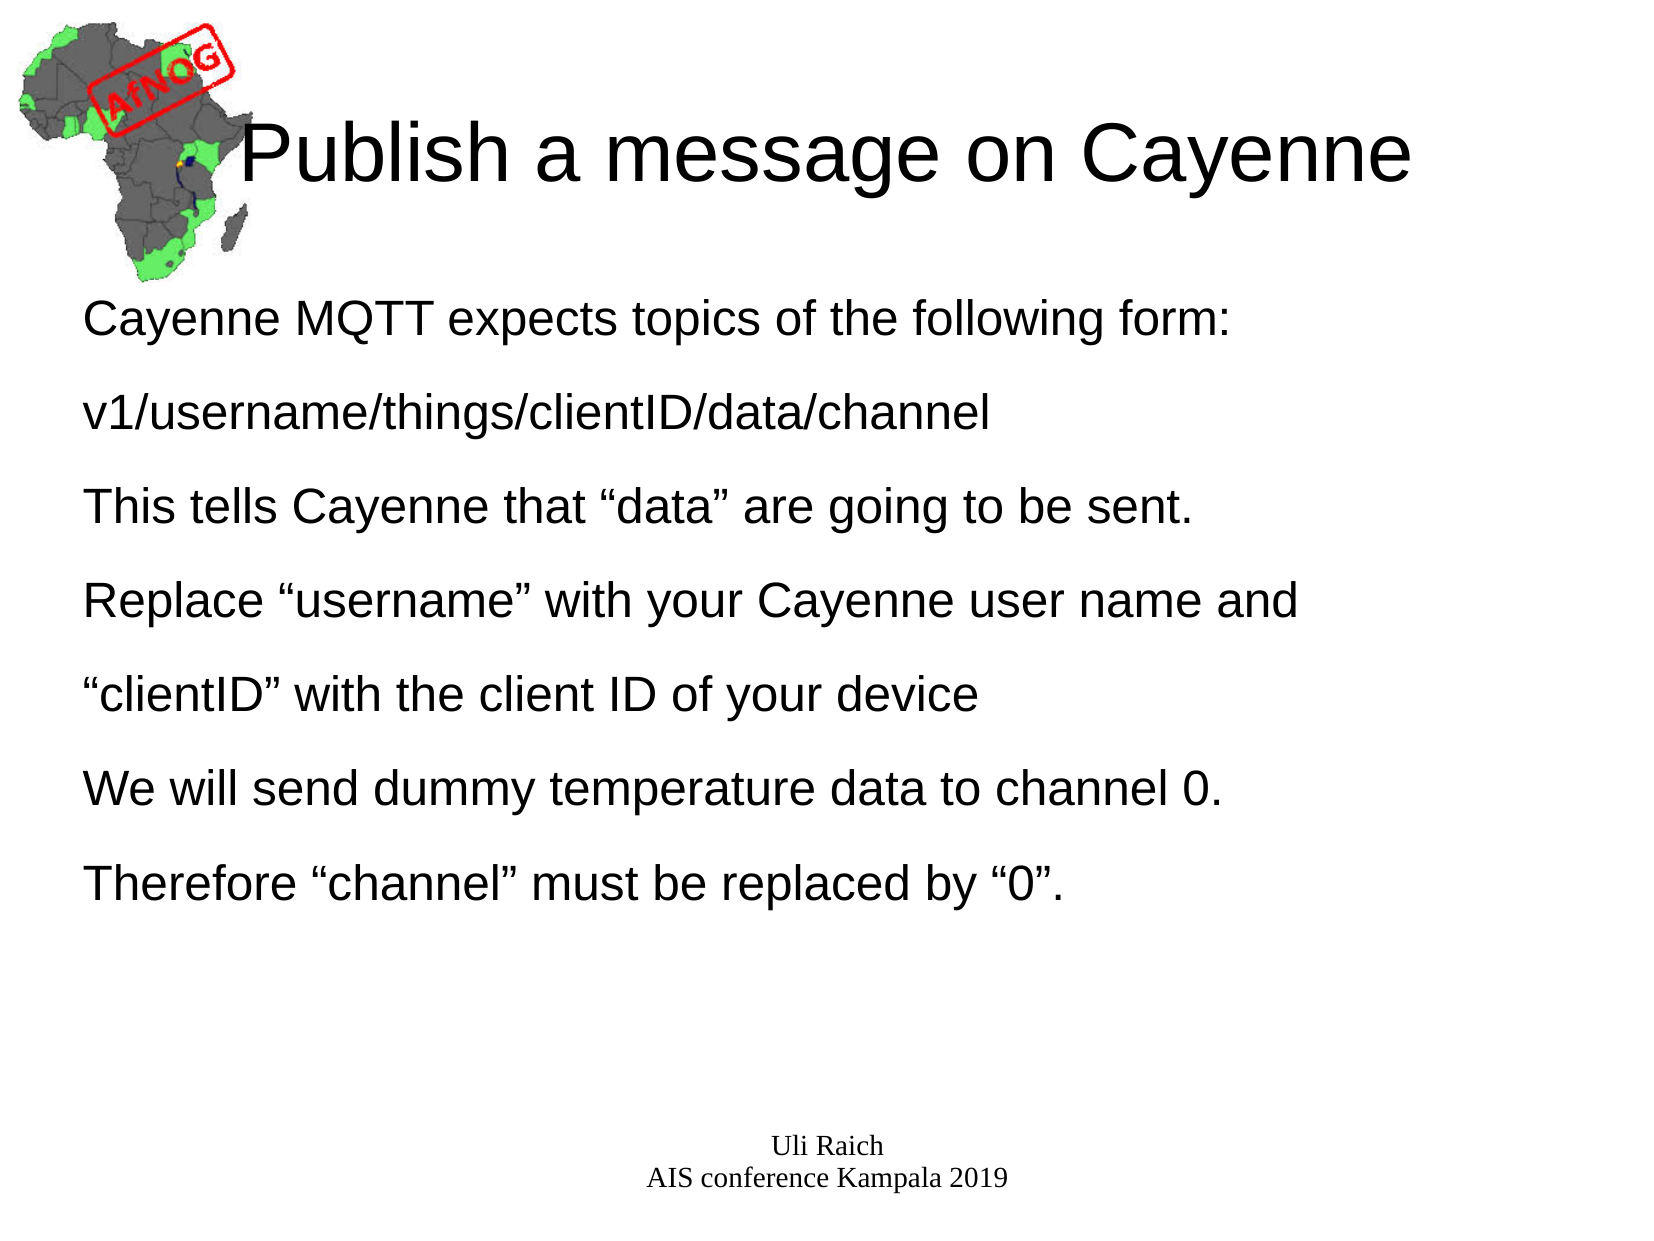

# Publish a message on Cayenne
Cayenne MQTT expects topics of the following form:
v1/username/things/clientID/data/channel
This tells Cayenne that “data” are going to be sent.
Replace “username” with your Cayenne user name and
“clientID” with the client ID of your device
We will send dummy temperature data to channel 0.
Therefore “channel” must be replaced by “0”.